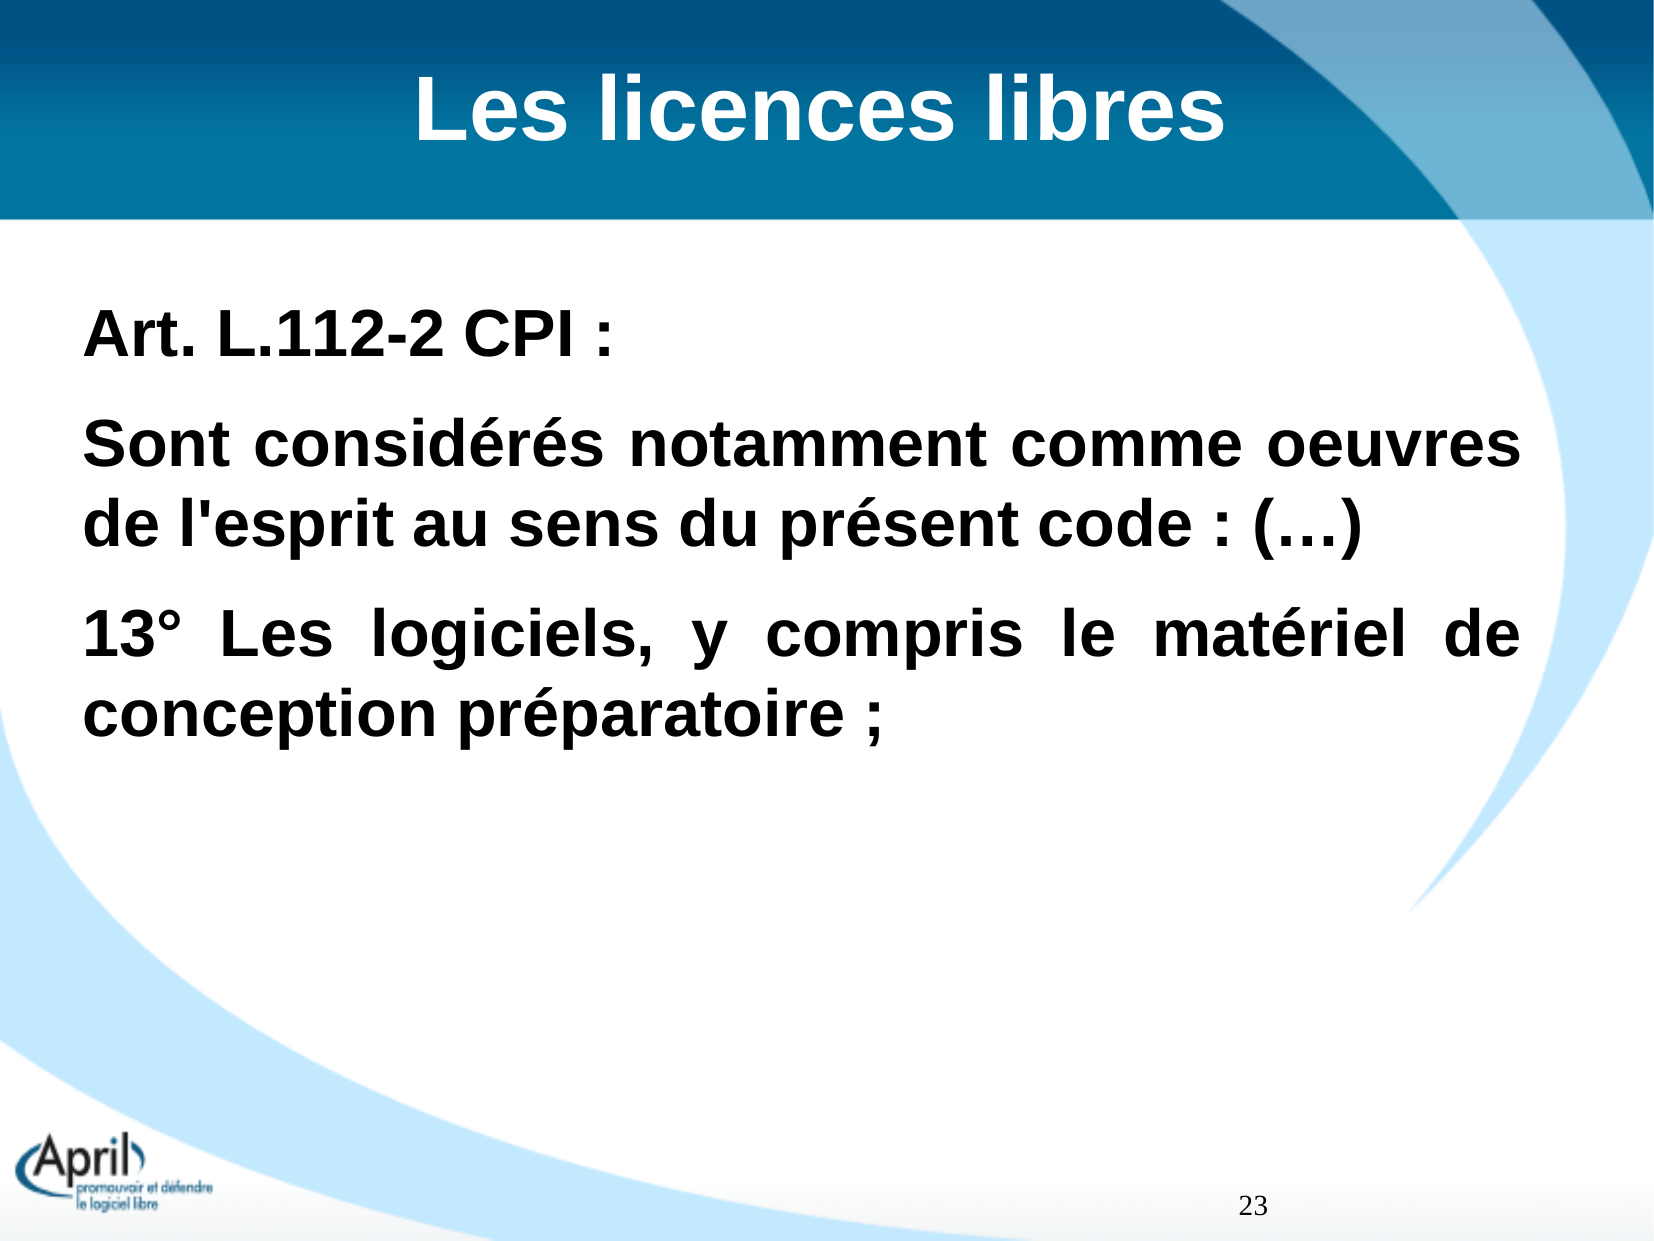

# Les licences libres
Art. L.112-2 CPI :
Sont considérés notamment comme oeuvres de l'esprit au sens du présent code : (…)
13° Les logiciels, y compris le matériel de conception préparatoire ;